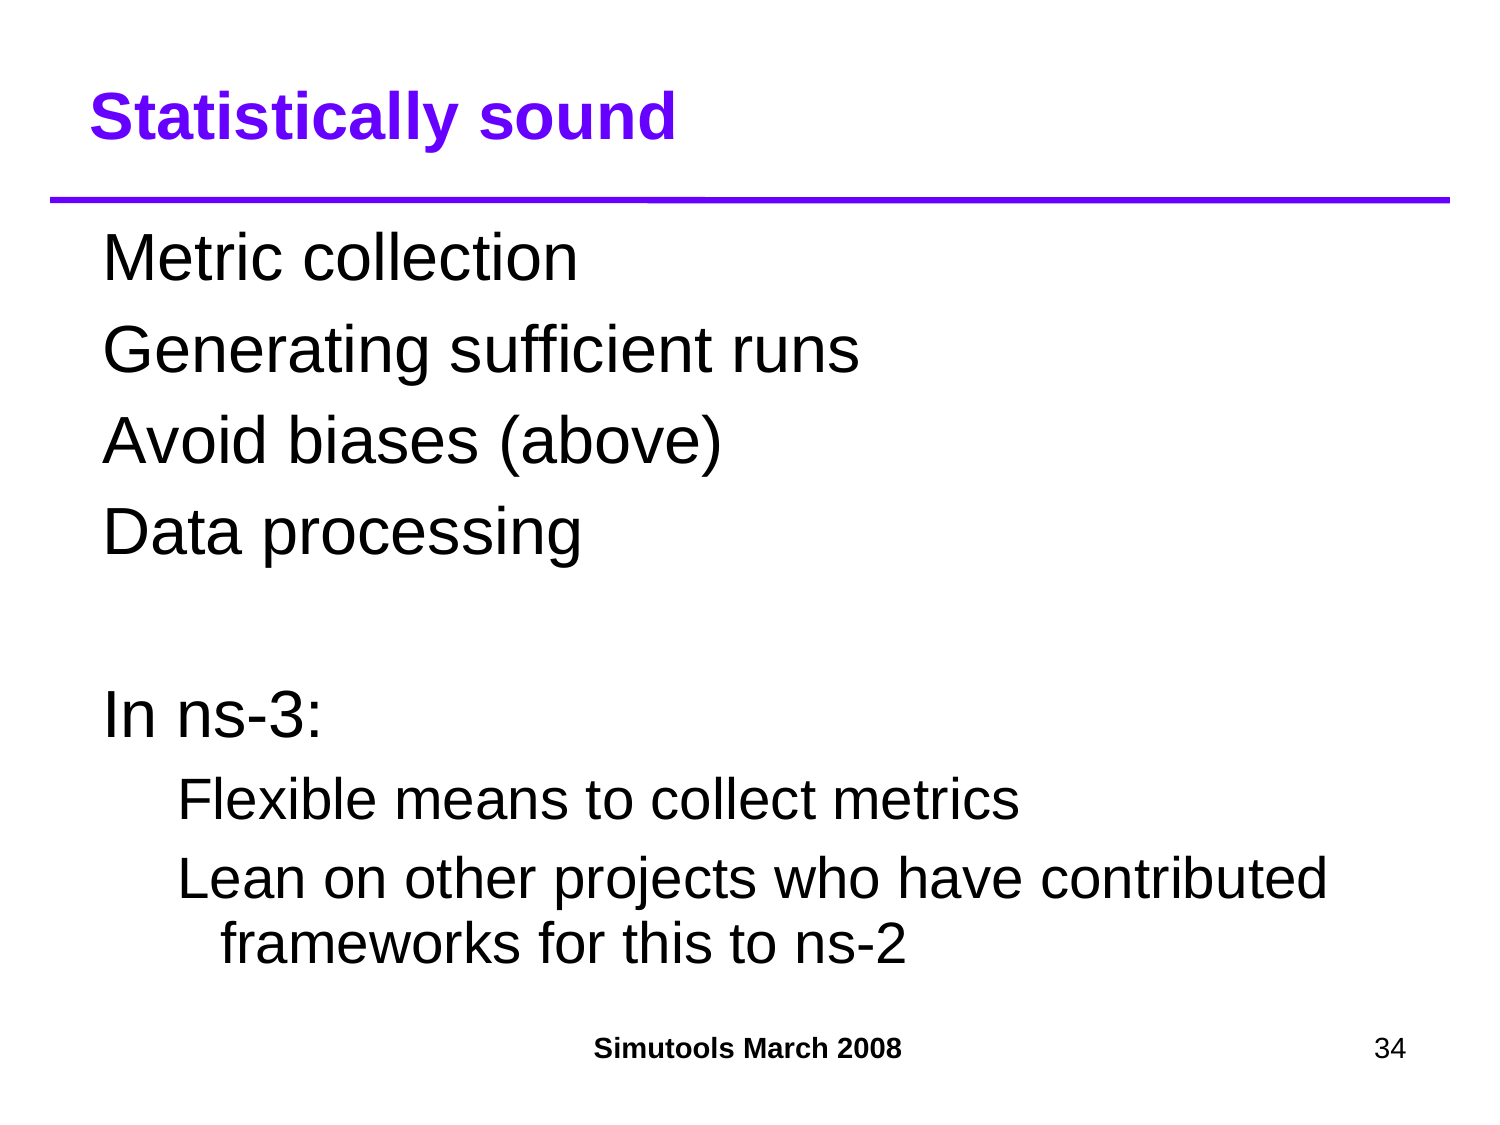

# Statistically sound
Metric collection
Generating sufficient runs
Avoid biases (above)
Data processing
In ns-3:
Flexible means to collect metrics
Lean on other projects who have contributed frameworks for this to ns-2
34